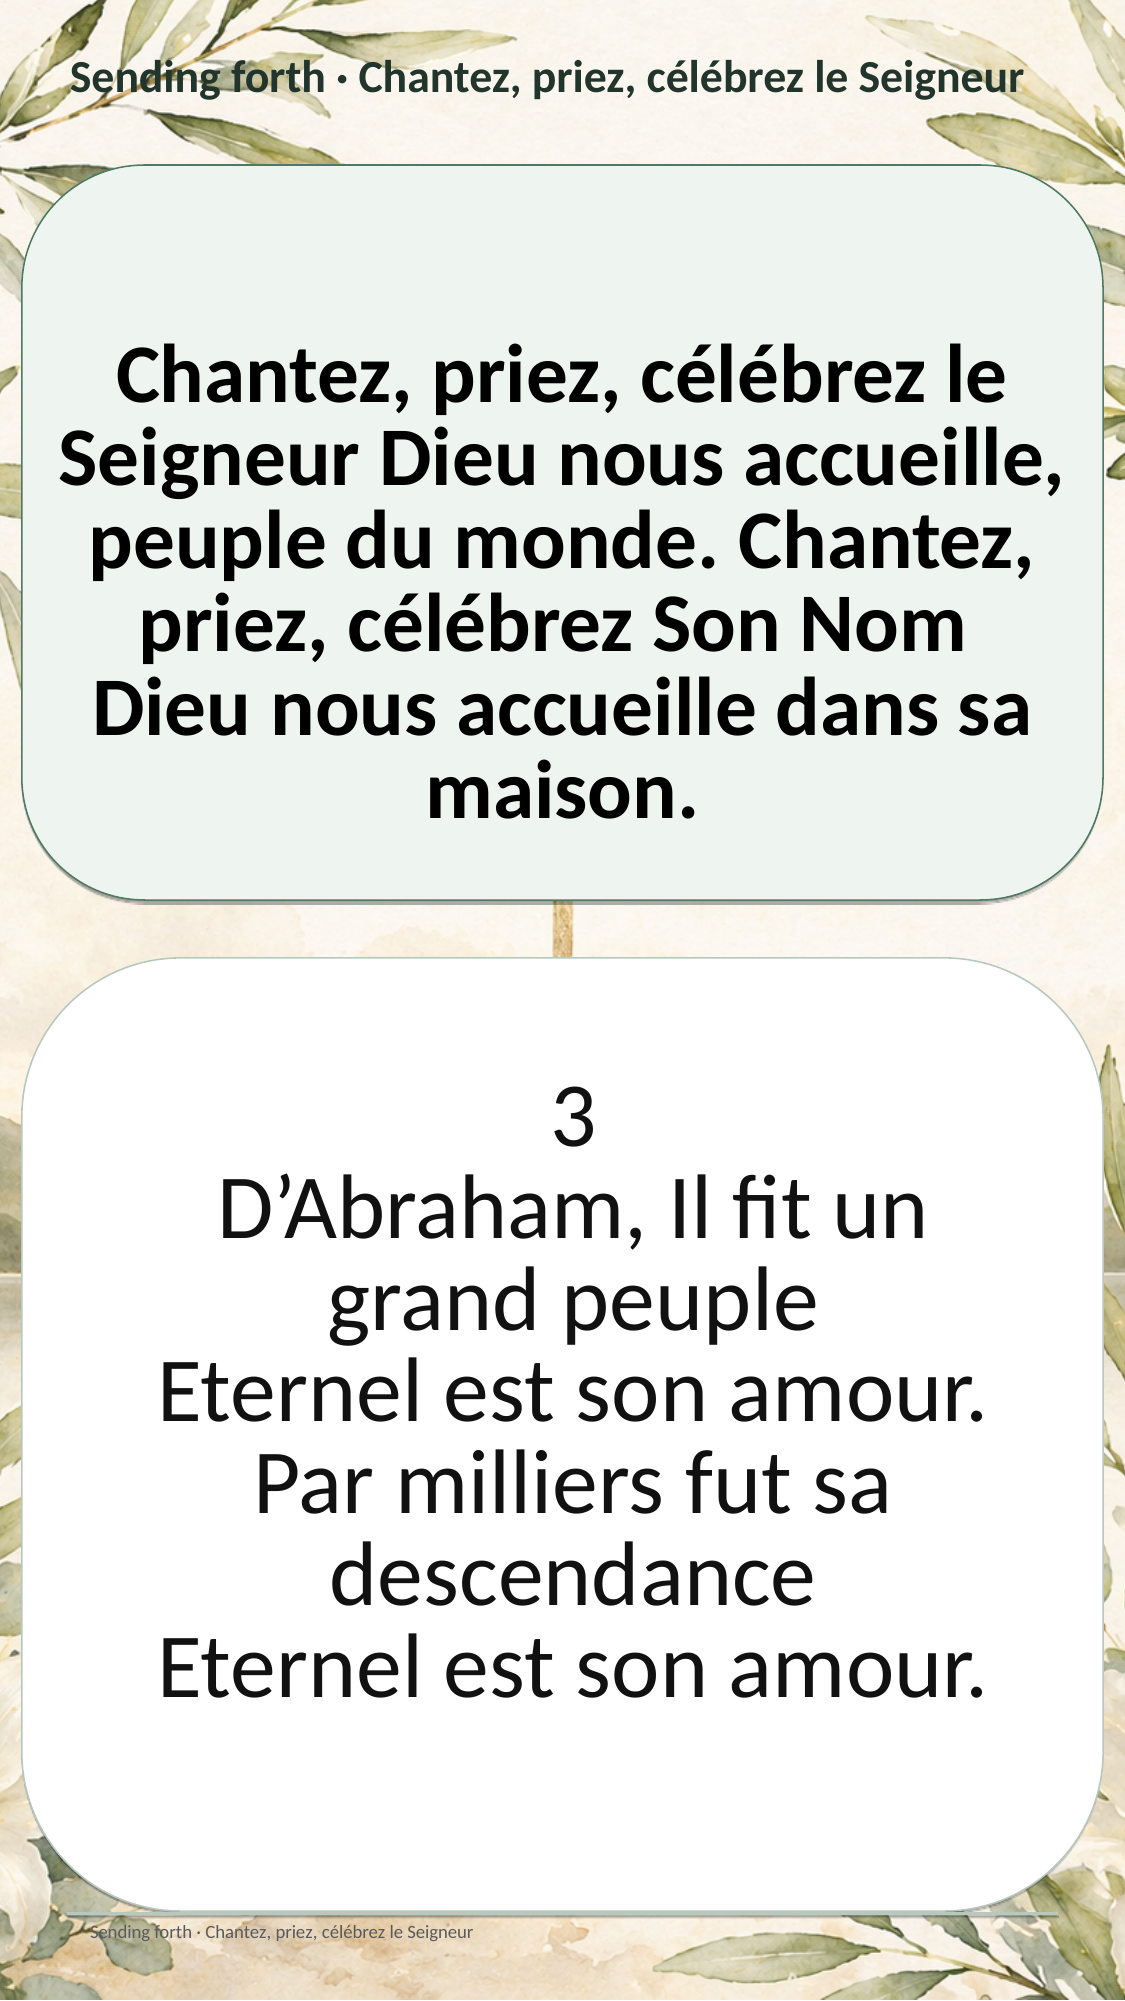

Sending forth · Chantez, priez, célébrez le Seigneur
Chantez, priez, célébrez le Seigneur Dieu nous accueille, peuple du monde. Chantez, priez, célébrez Son Nom
Dieu nous accueille dans sa maison.
3
D’Abraham, Il fit un grand peuple
Eternel est son amour.
Par milliers fut sa descendance
Eternel est son amour.
Sending forth · Chantez, priez, célébrez le Seigneur